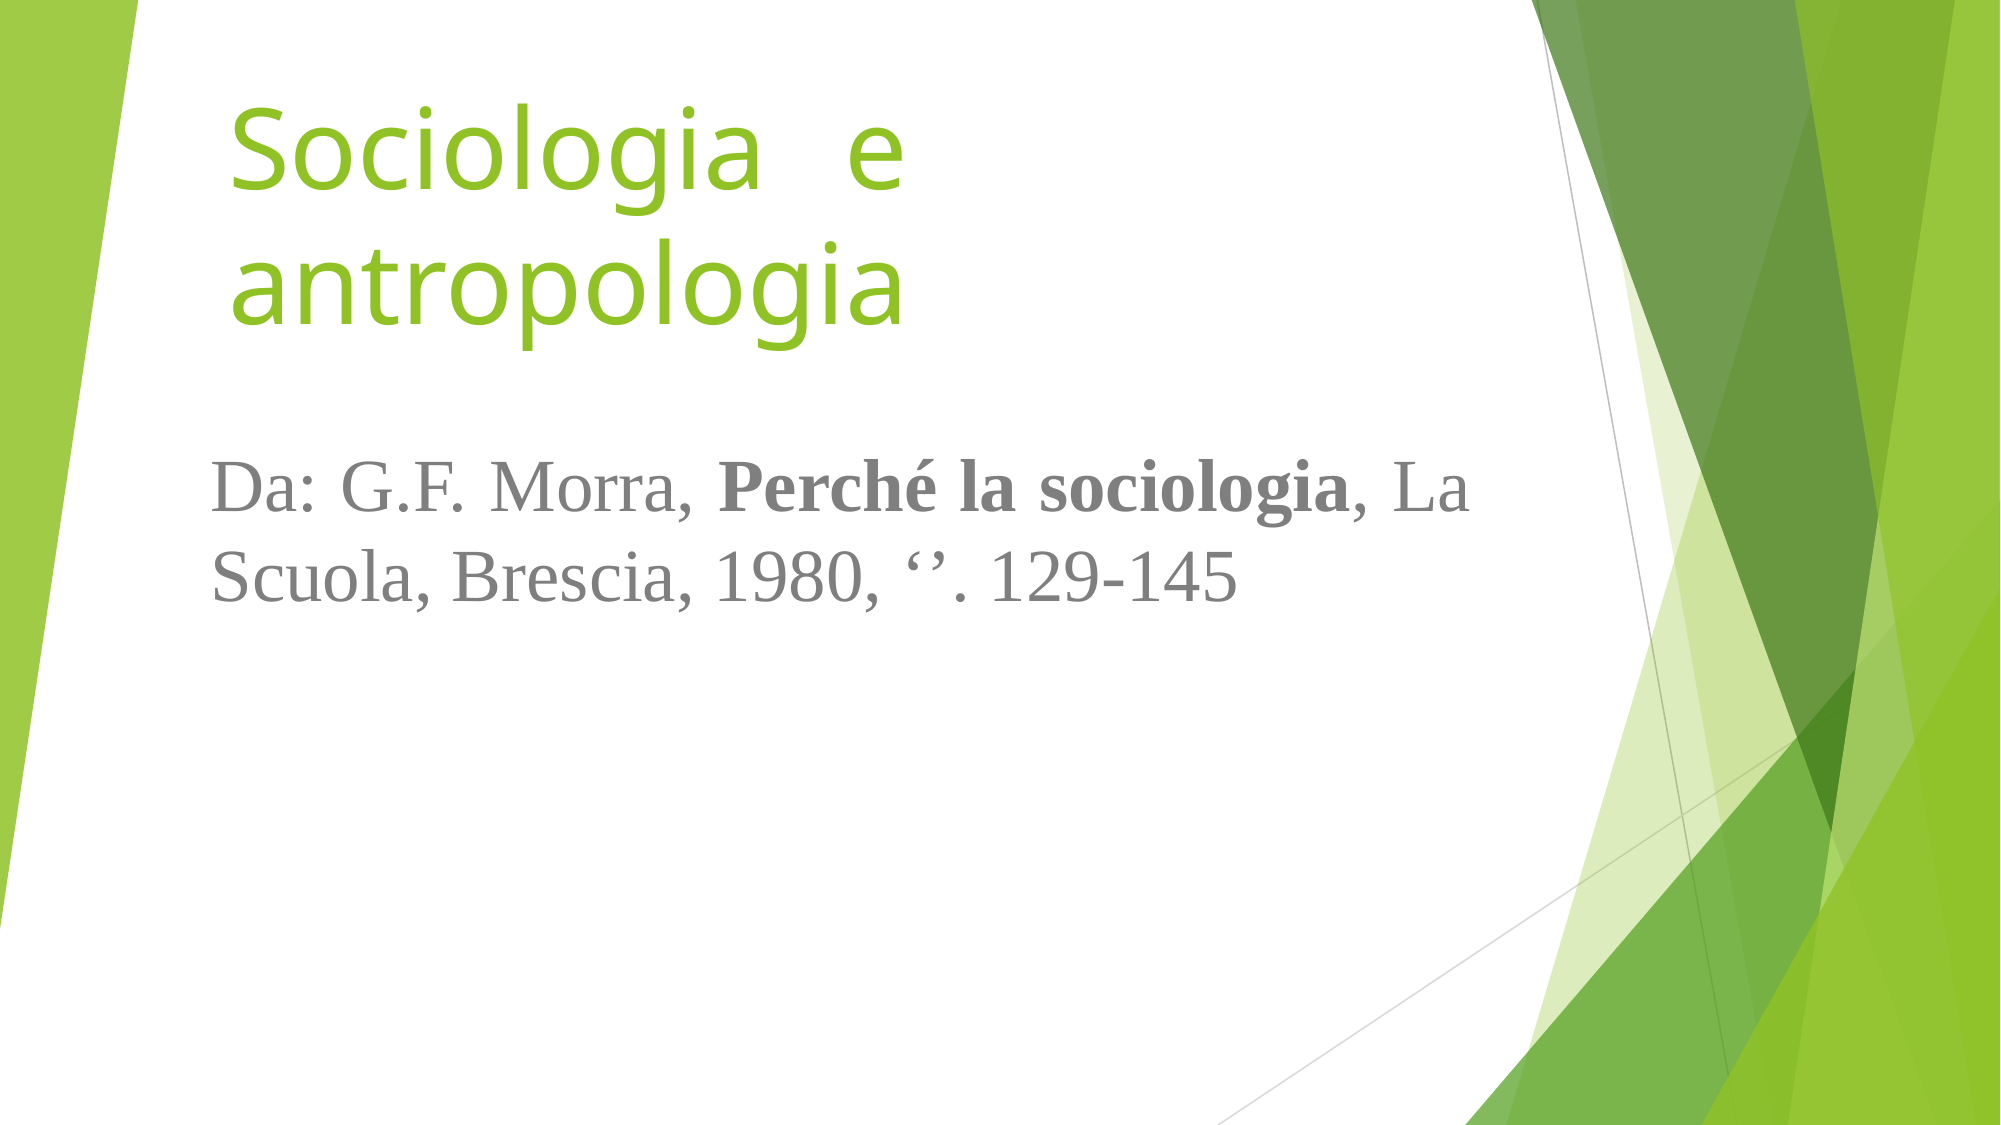

# Sociologia e antropologia
Da: G.F. Morra, Perché la sociologia, La Scuola, Brescia, 1980, ‘’. 129-145